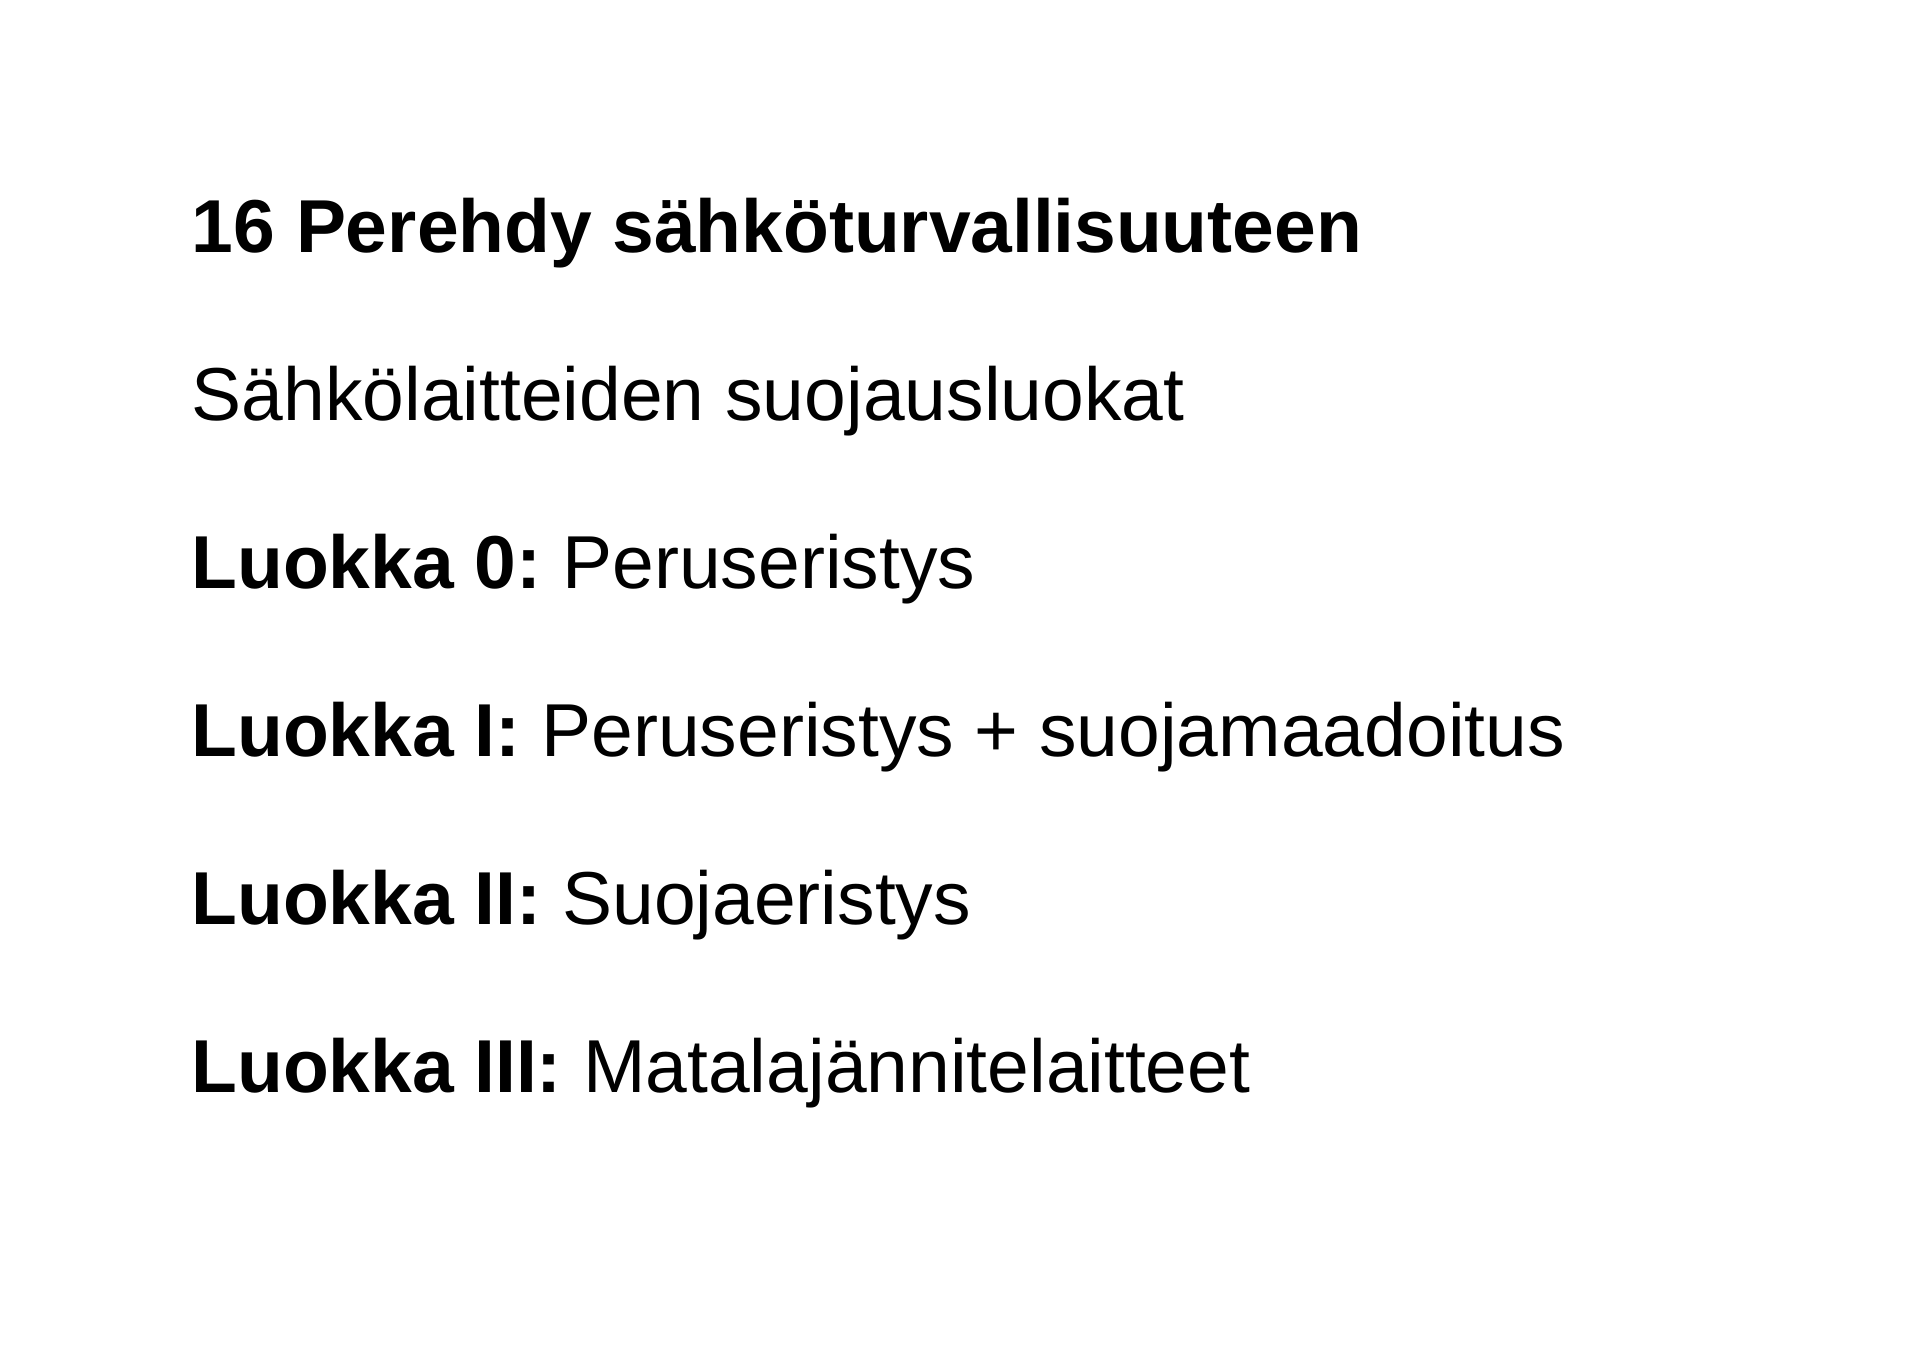

16 Perehdy sähköturvallisuuteen
Sähkölaitteiden suojausluokat
Luokka 0: Peruseristys
Luokka I: Peruseristys + suojamaadoitus
Luokka II: Suojaeristys
Luokka III: Matalajännitelaitteet